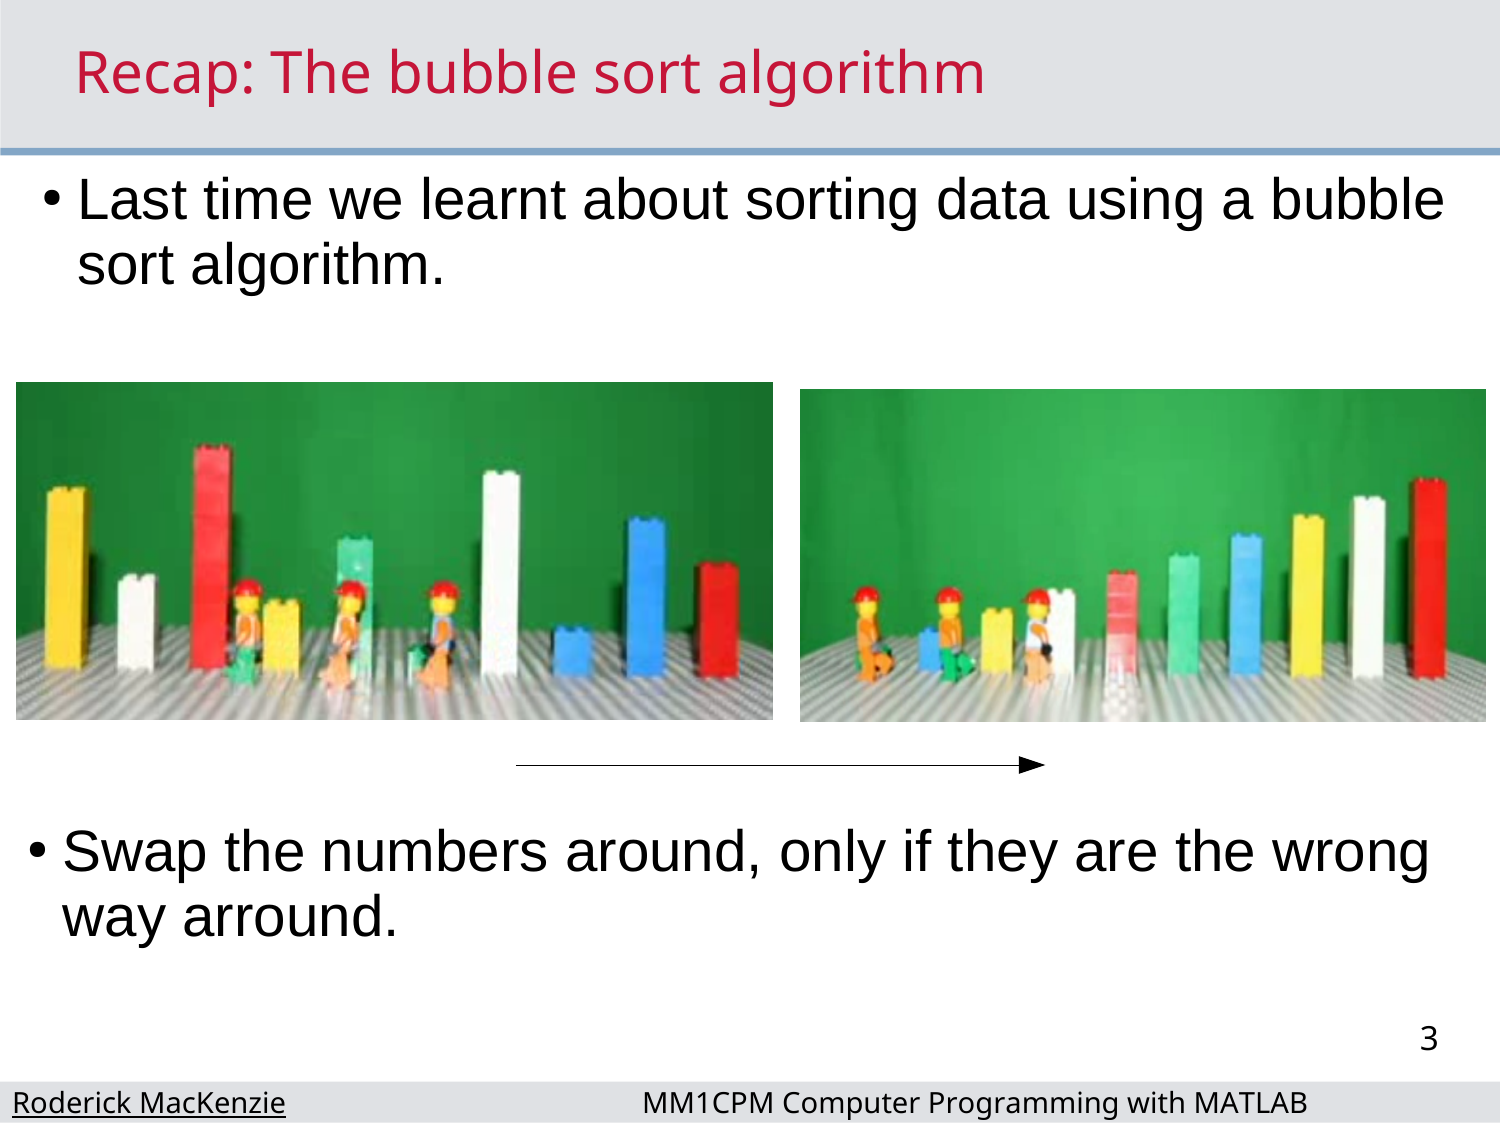

# Recap: The bubble sort algorithm
Last time we learnt about sorting data using a bubble sort algorithm.
Swap the numbers around, only if they are the wrong way arround.